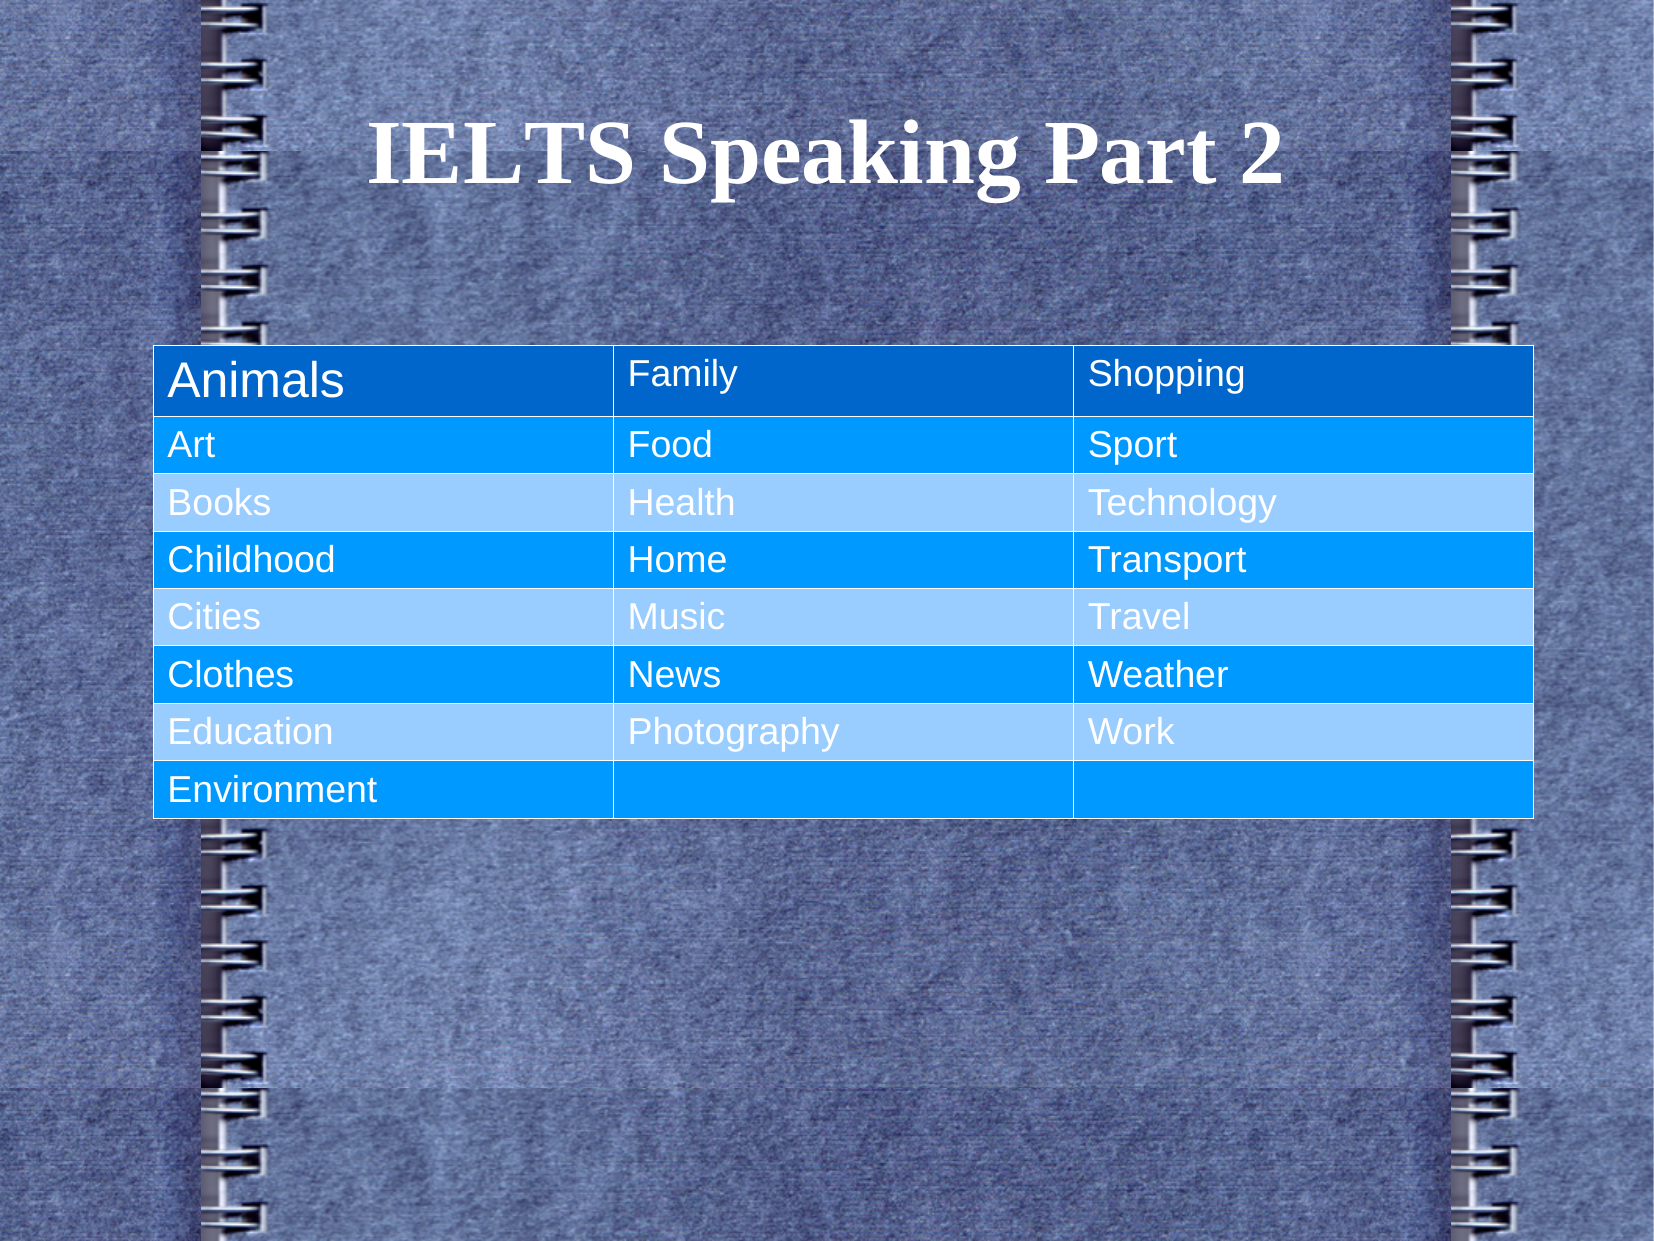

# IELTS Speaking Part 2
| Animals | Family | Shopping |
| --- | --- | --- |
| Art | Food | Sport |
| Books | Health | Technology |
| Childhood | Home | Transport |
| Cities | Music | Travel |
| Clothes | News | Weather |
| Education | Photography | Work |
| Environment | | |